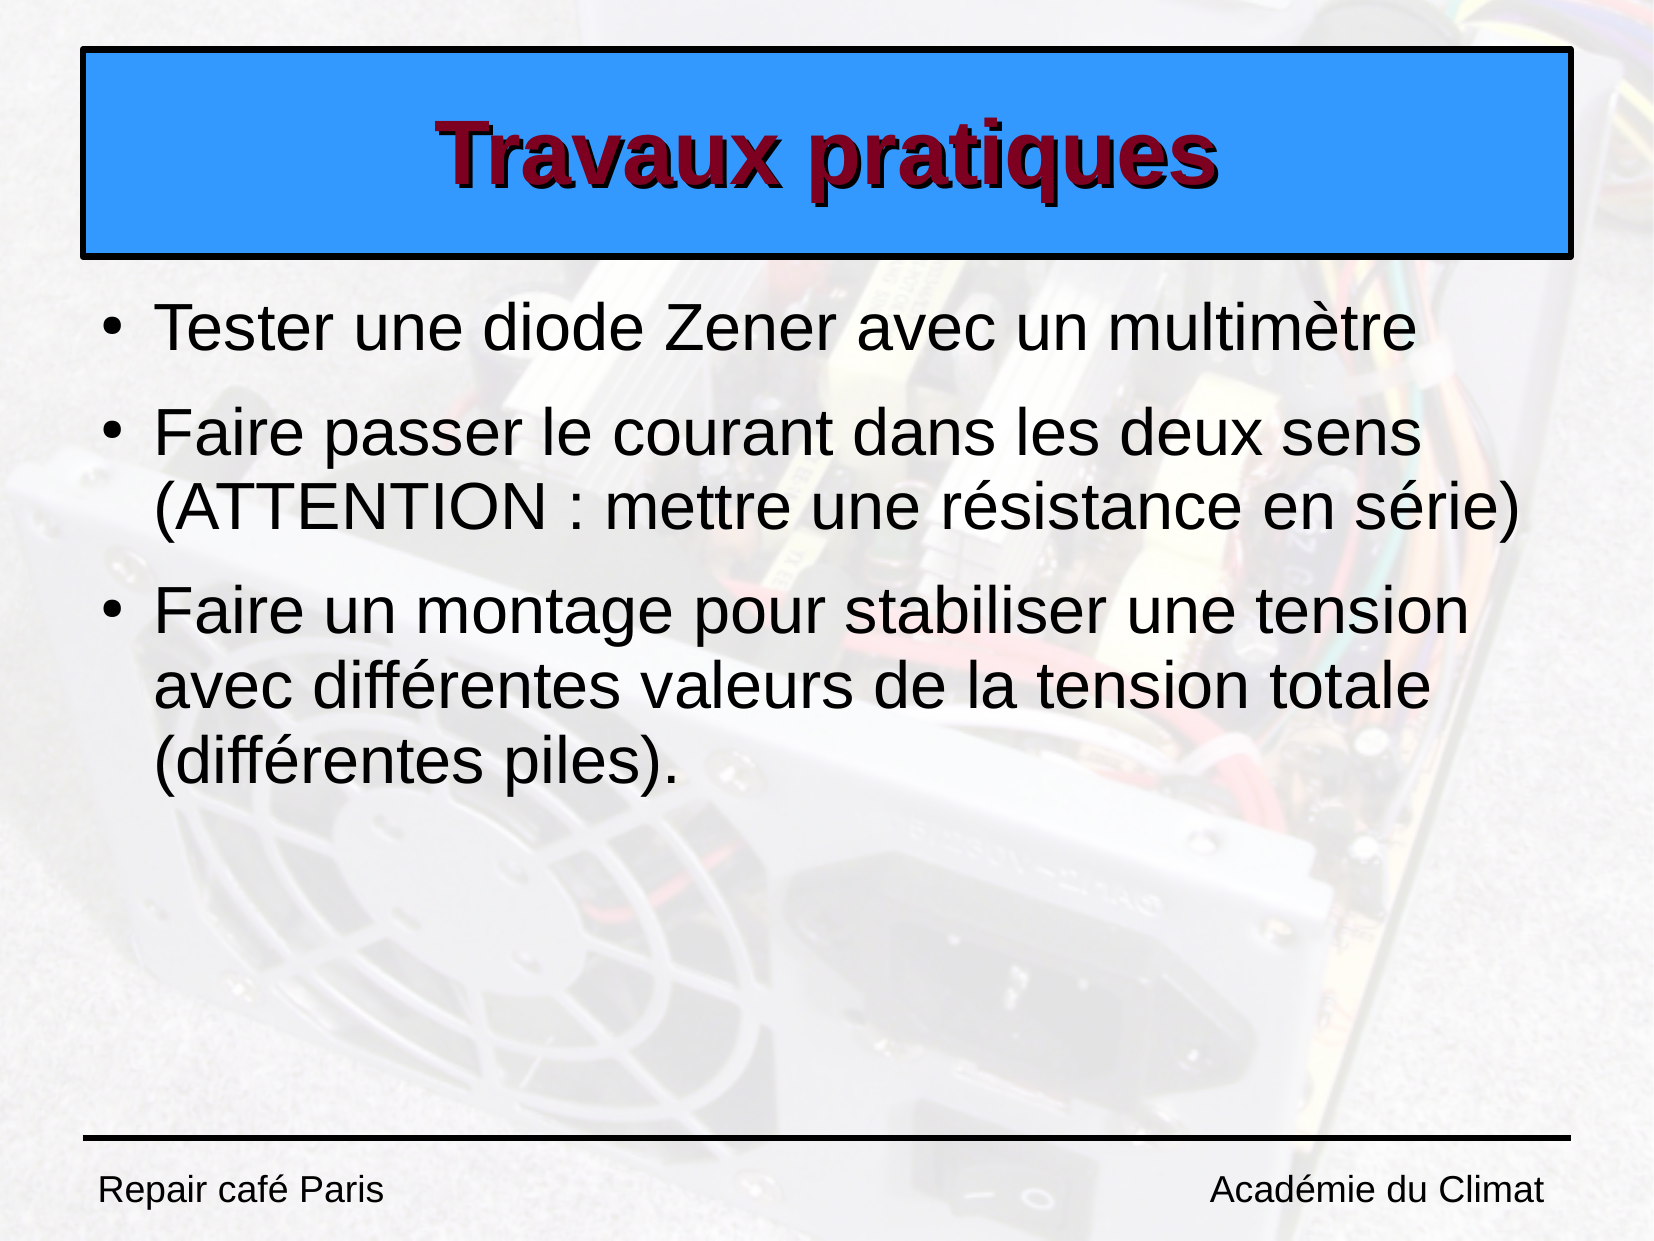

# Travaux pratiques
Tester une diode Zener avec un multimètre
Faire passer le courant dans les deux sens (ATTENTION : mettre une résistance en série)
Faire un montage pour stabiliser une tension avec différentes valeurs de la tension totale (différentes piles).
Repair café Paris	Académie du Climat